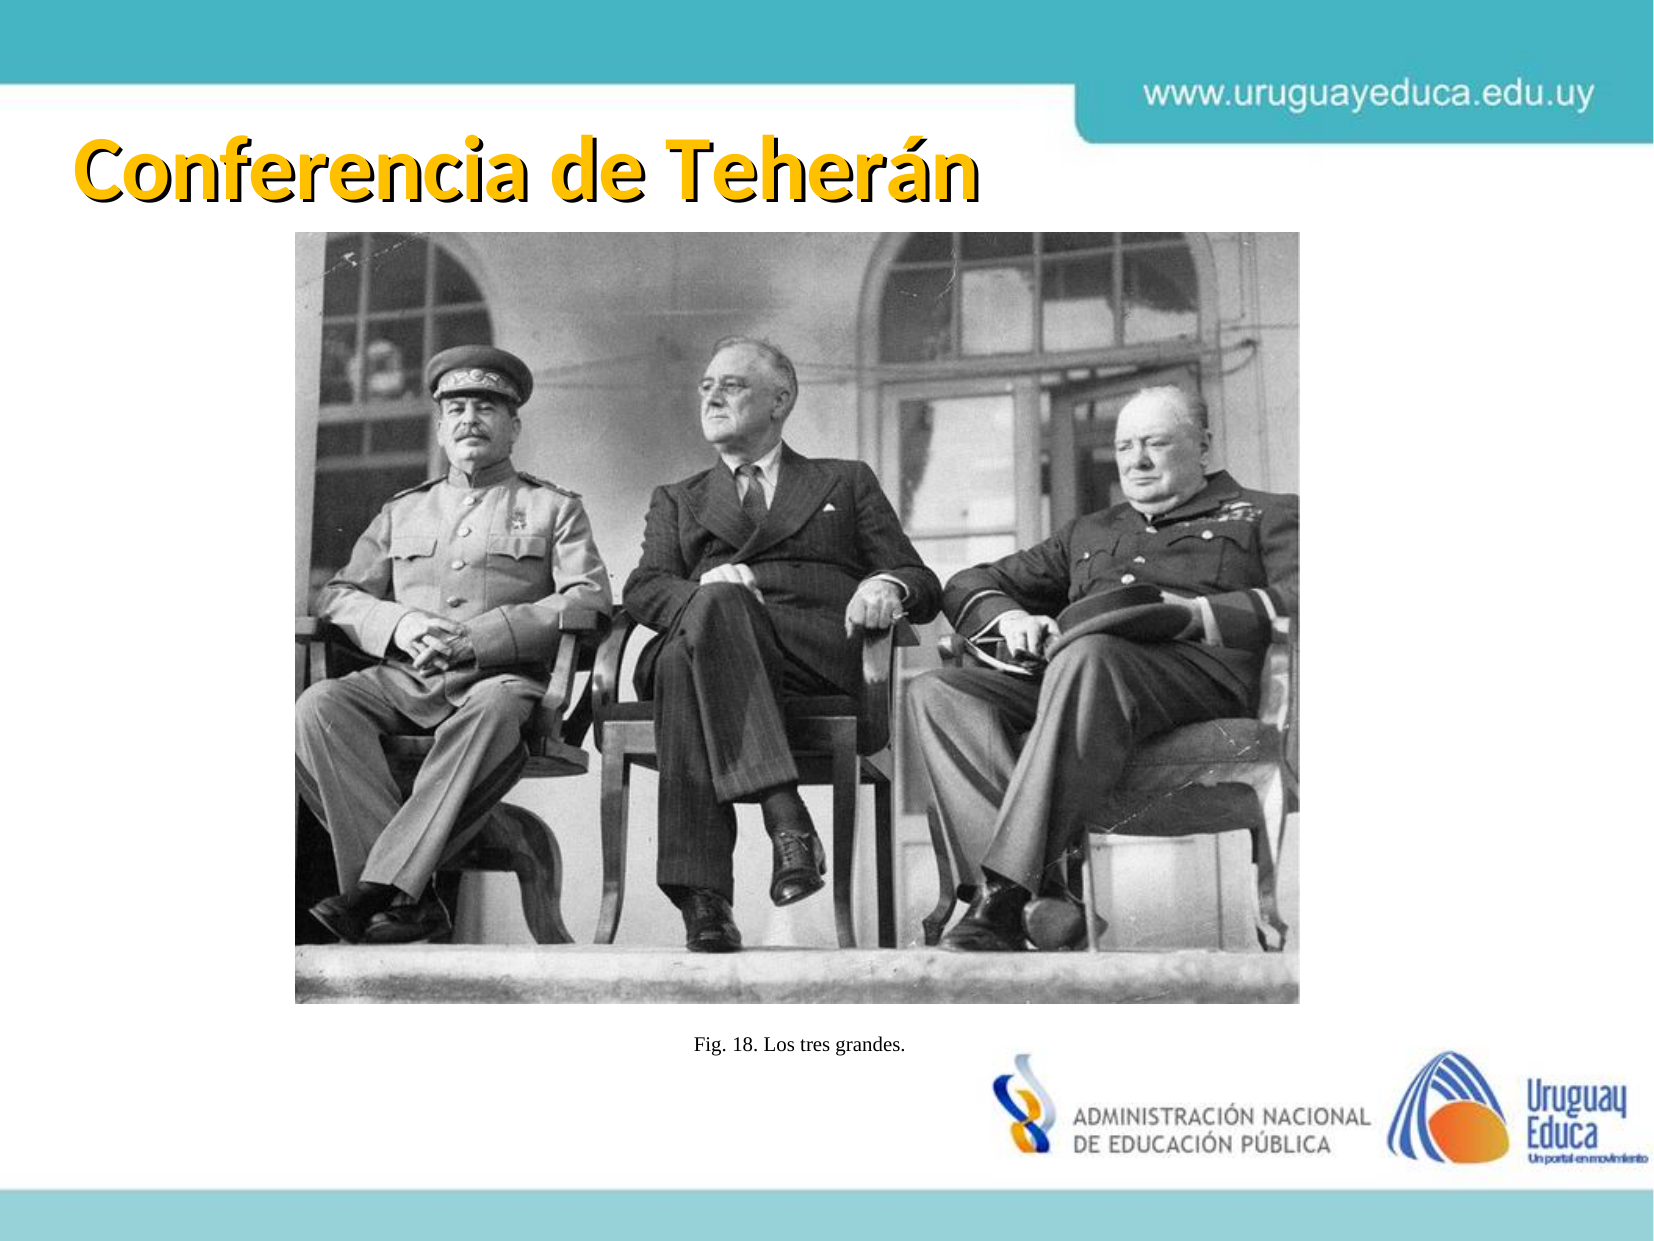

# Conferencia de Teherán
Fig. 18. Los tres grandes.